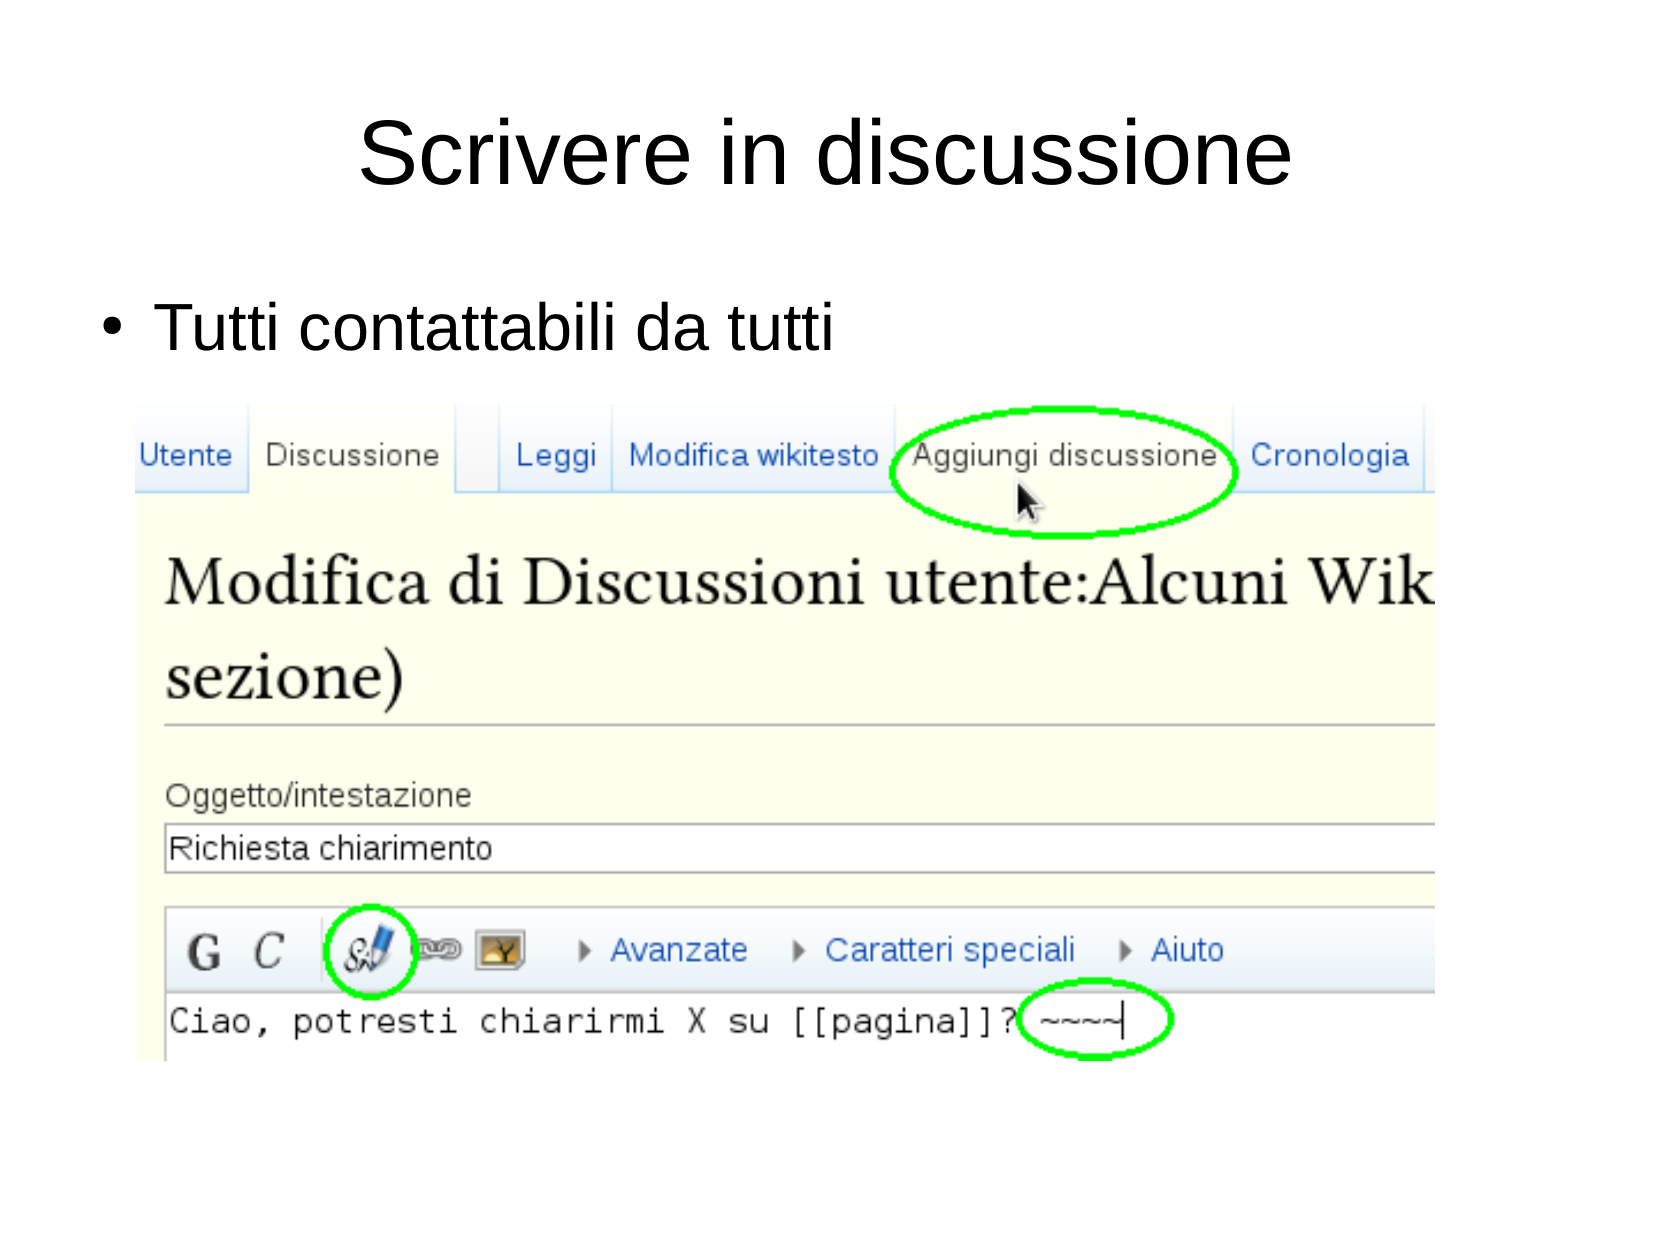

# Scrivere in discussione
Tutti contattabili da tutti